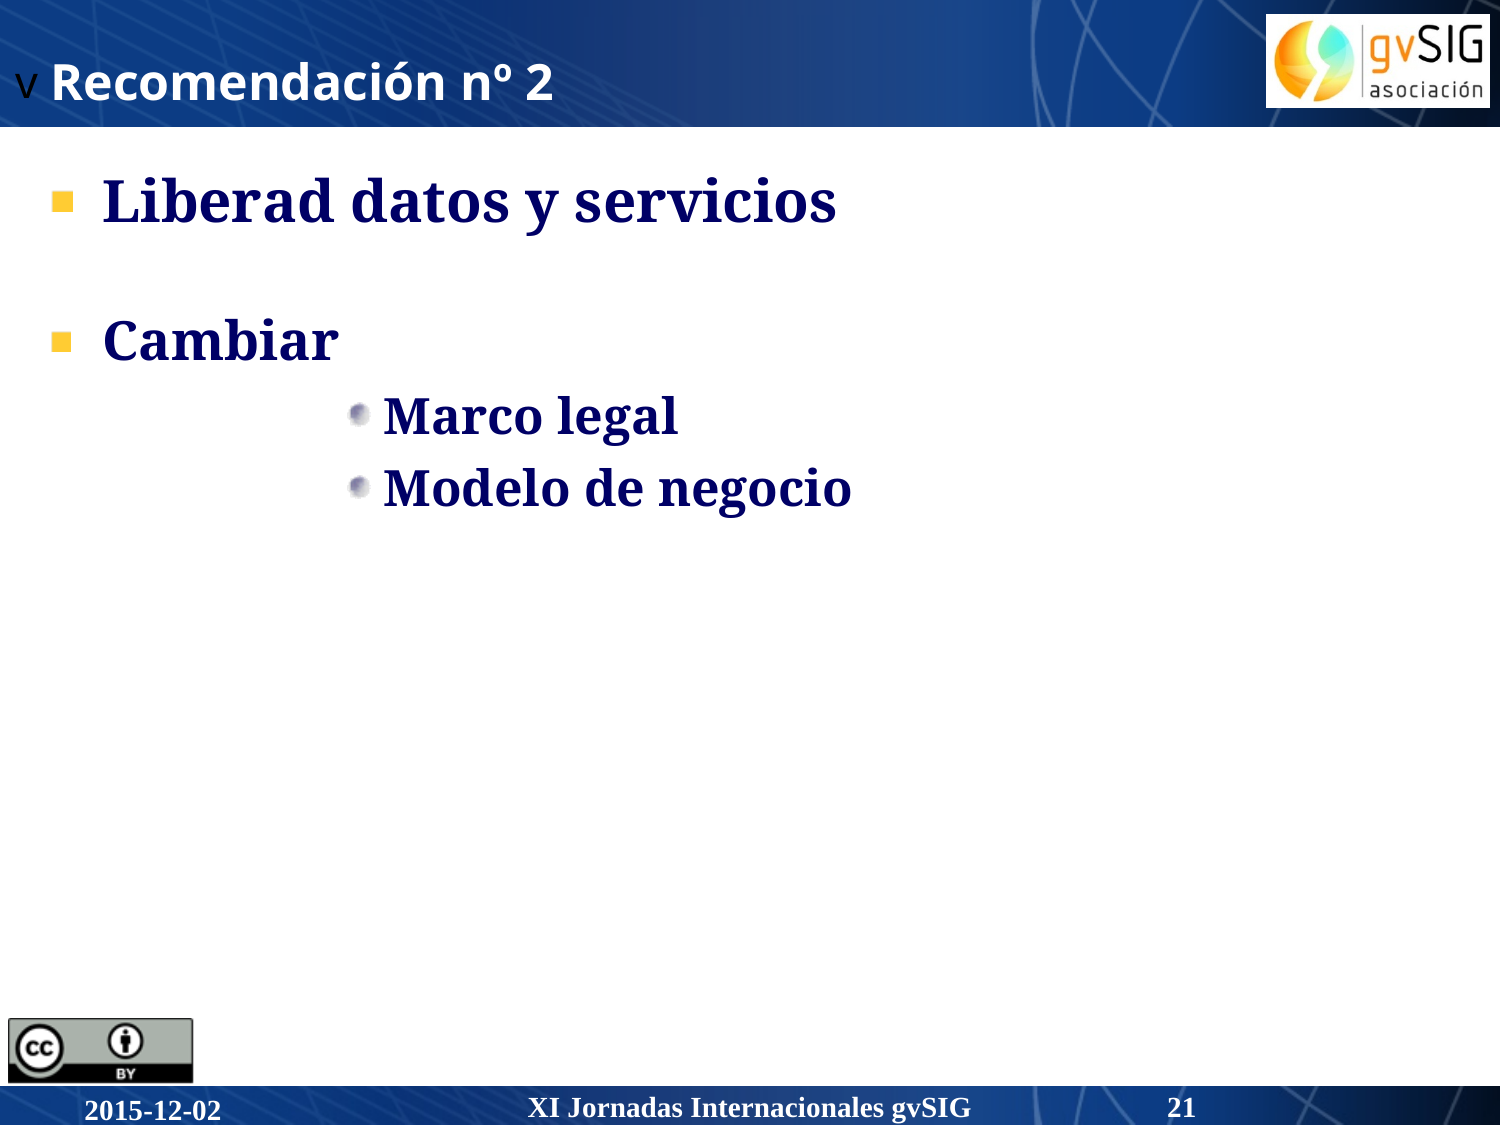

# Recomendación nº 2
Liberad datos y servicios
Cambiar
Marco legal
Modelo de negocio